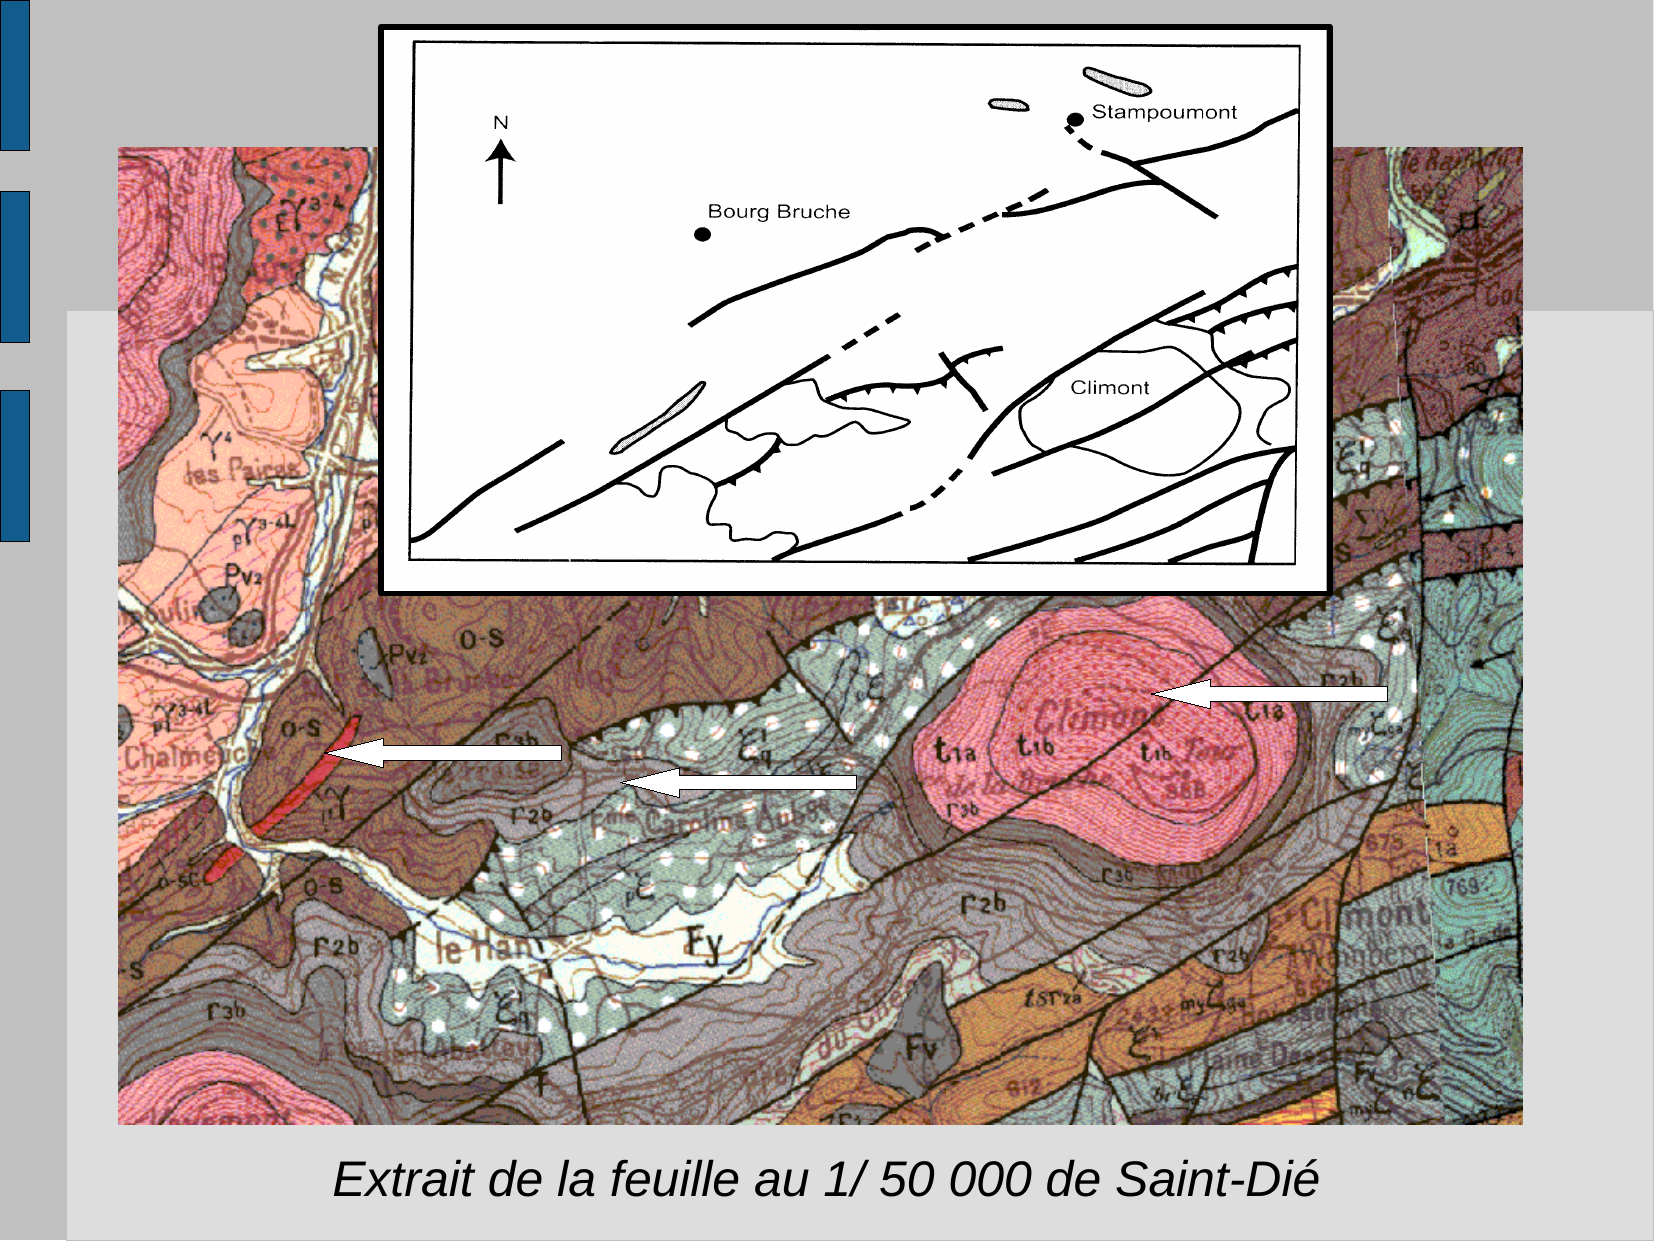

#
Extrait de la feuille au 1/ 50 000 de Saint-Dié